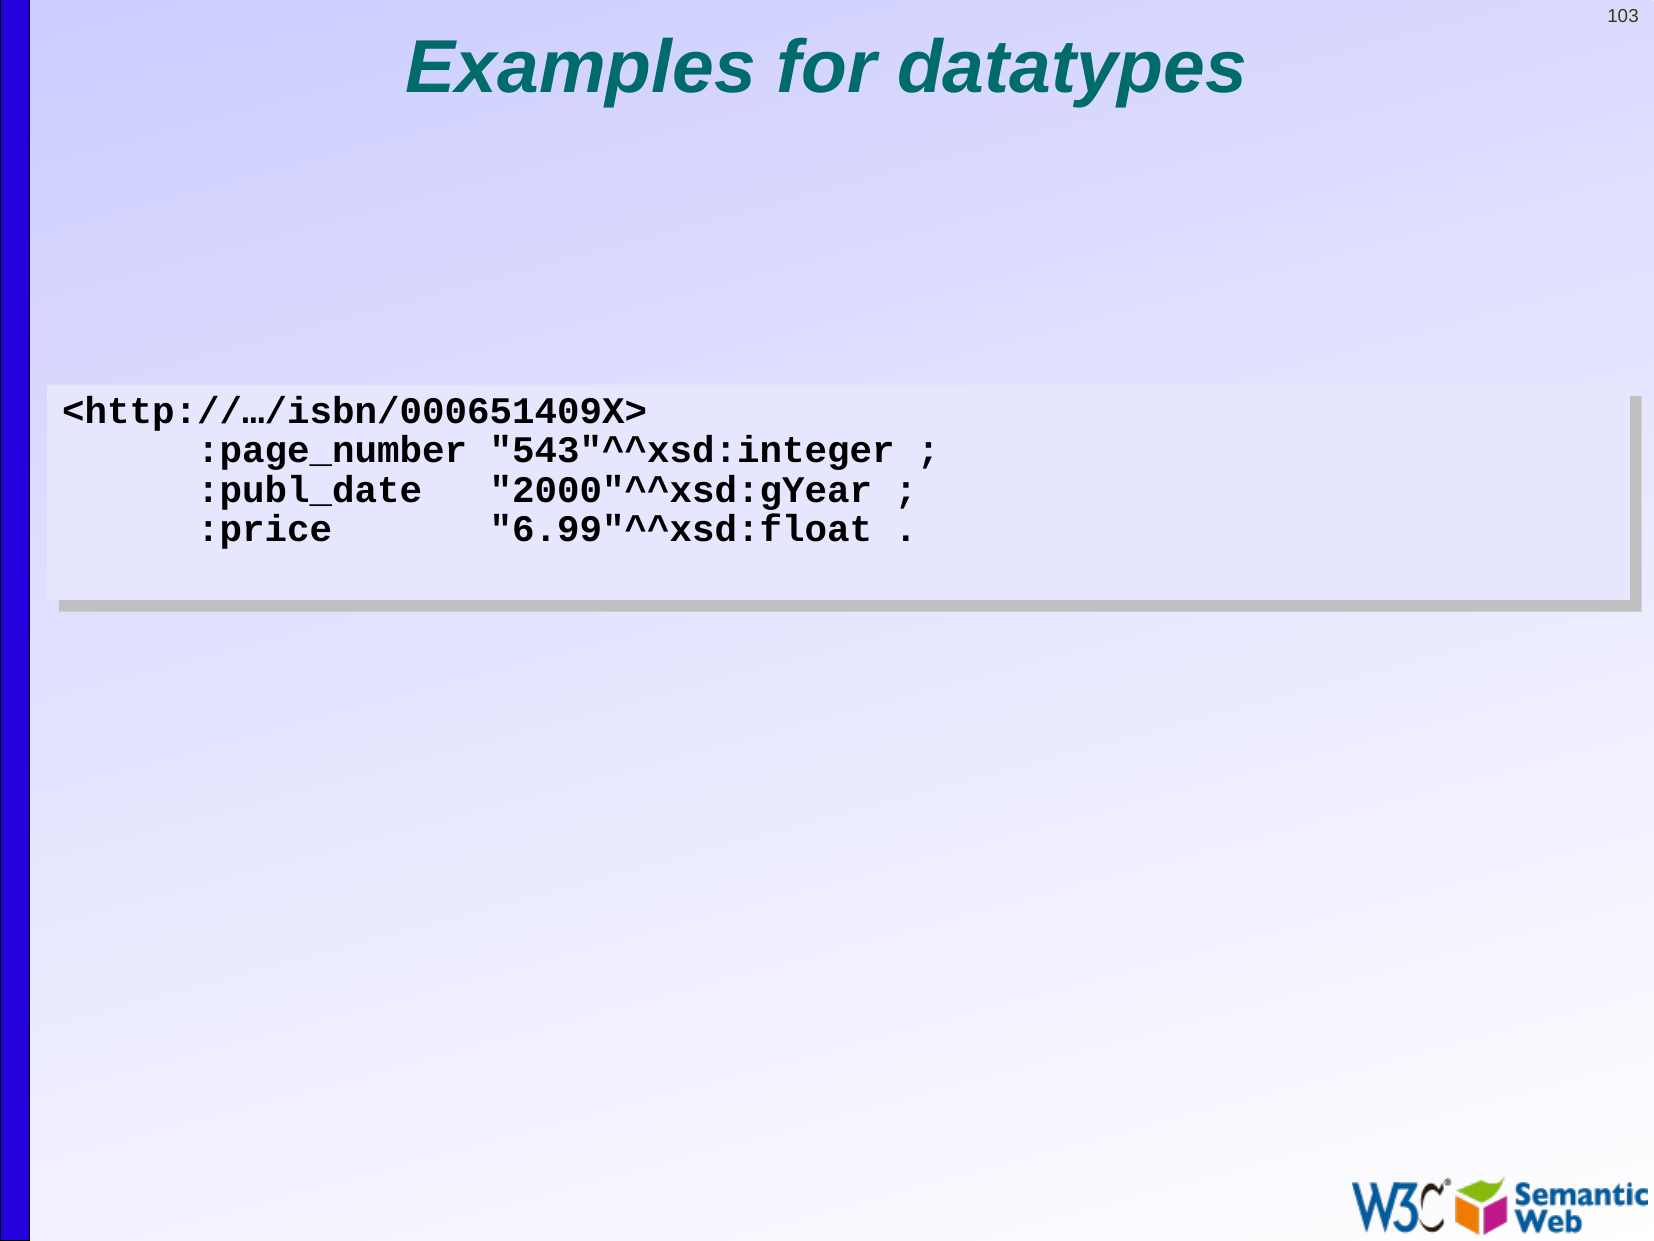

# Examples for datatypes
<http://…/isbn/000651409X>
 :page_number "543"^^xsd:integer ;
 :publ_date "2000"^^xsd:gYear ;
 :price "6.99"^^xsd:float .